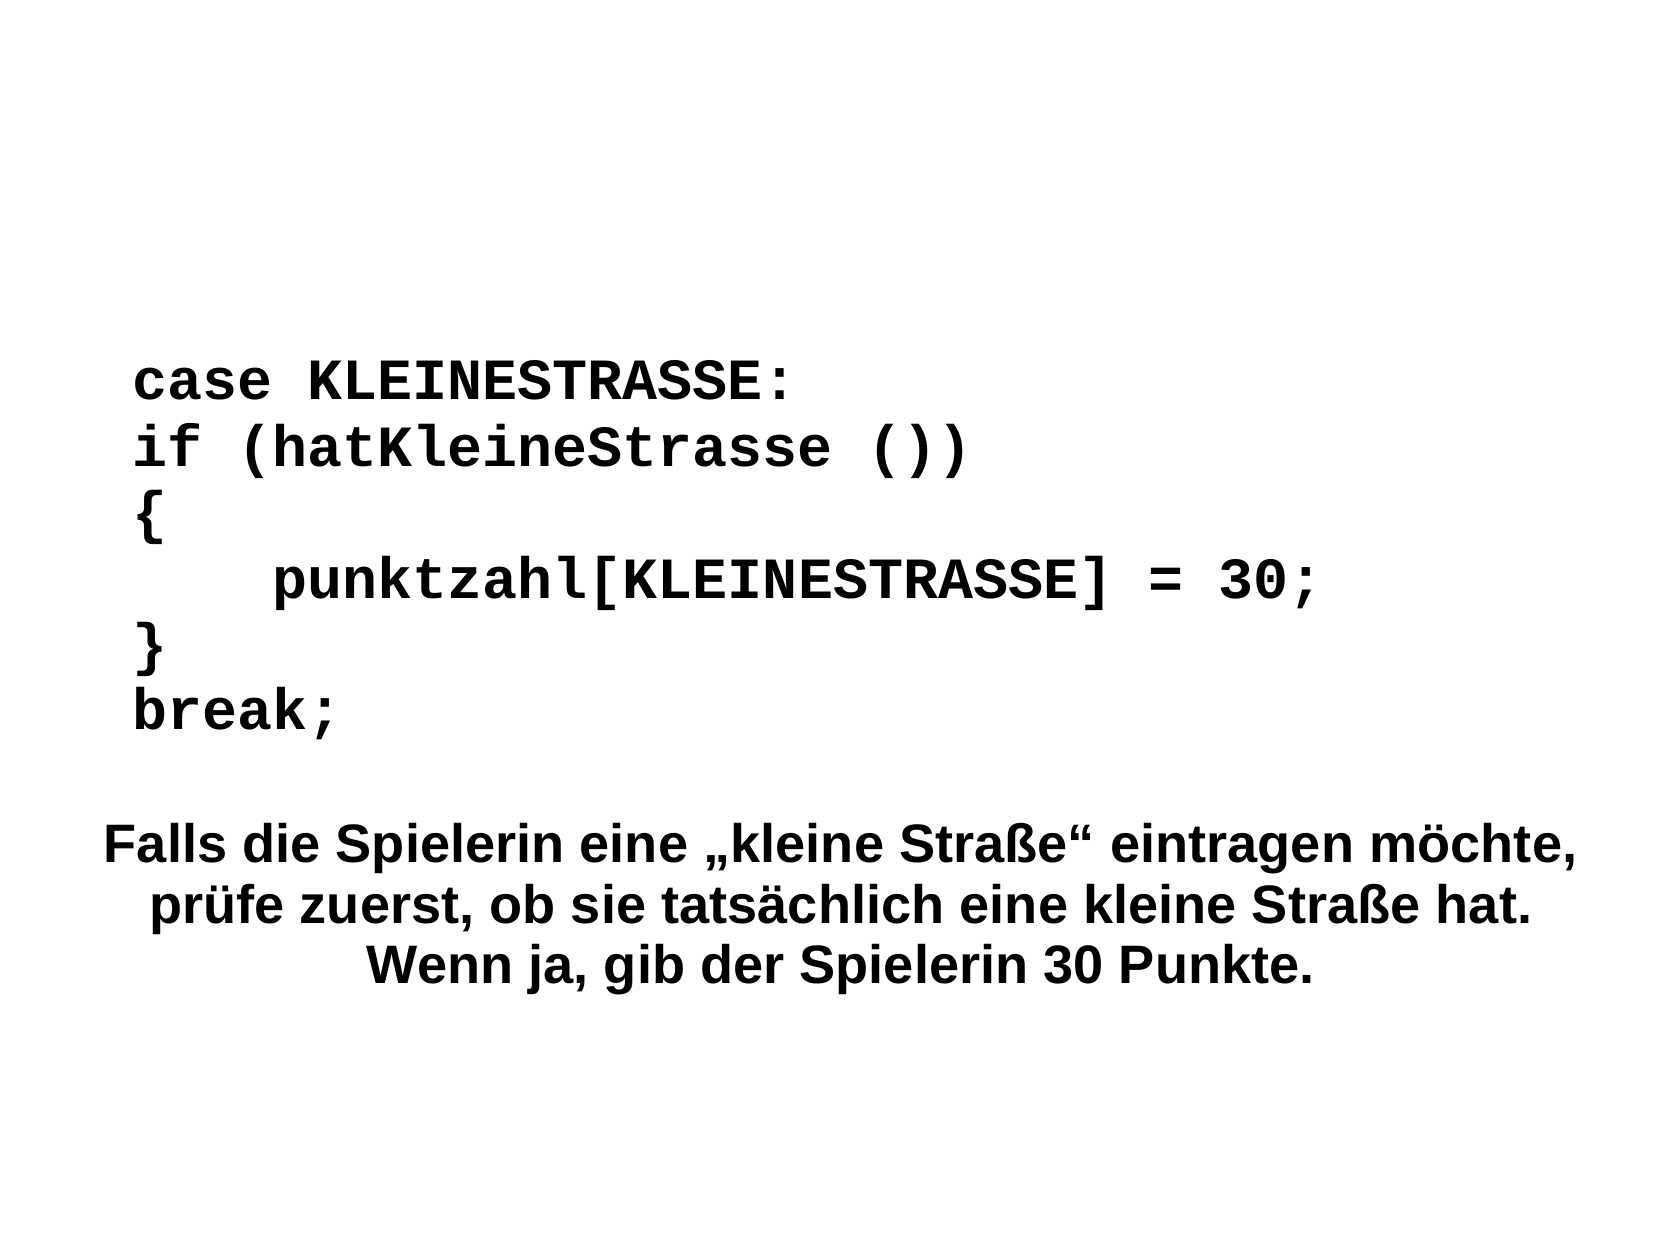

case KLEINESTRASSE:
if (hatKleineStrasse ())
{
 punktzahl[KLEINESTRASSE] = 30;
}
break;
Falls die Spielerin eine „kleine Straße“ eintragen möchte, prüfe zuerst, ob sie tatsächlich eine kleine Straße hat. Wenn ja, gib der Spielerin 30 Punkte.